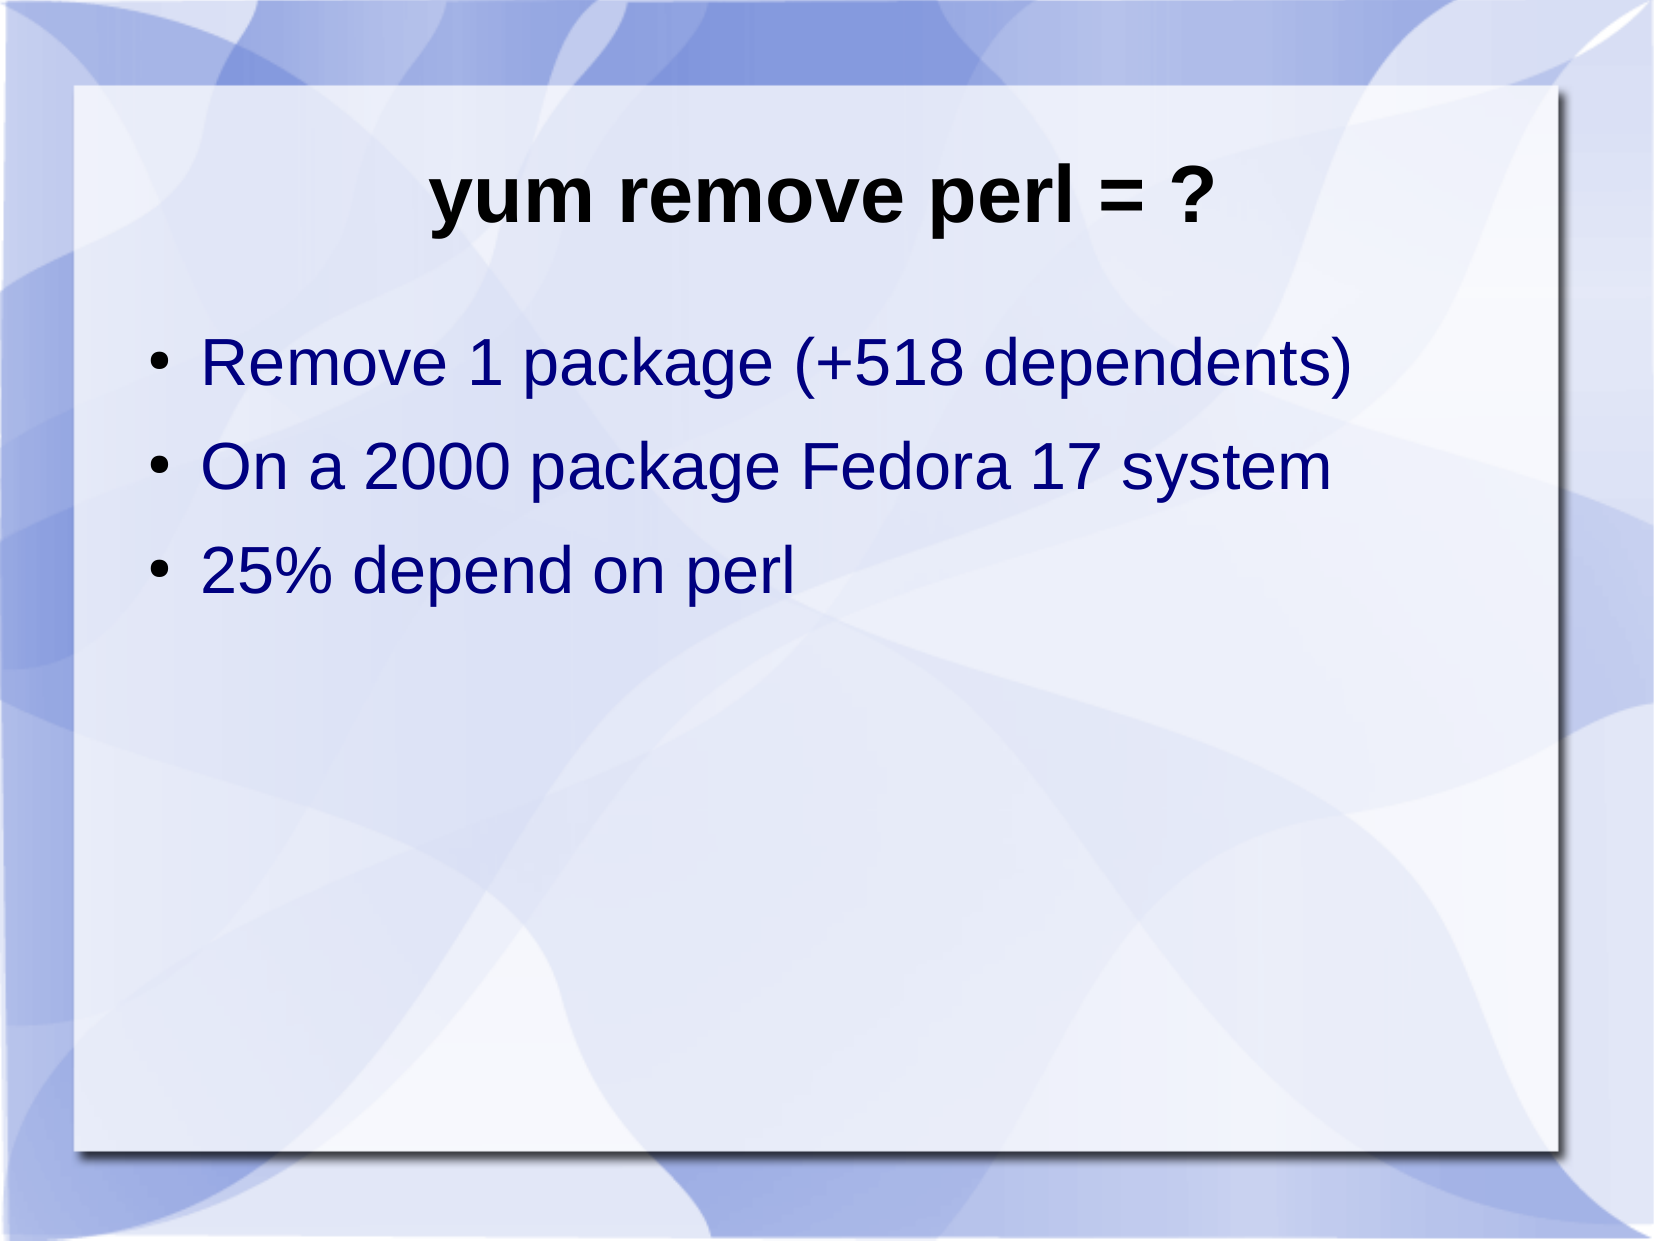

# yum remove perl = ?
Remove 1 package (+518 dependents)
On a 2000 package Fedora 17 system
25% depend on perl